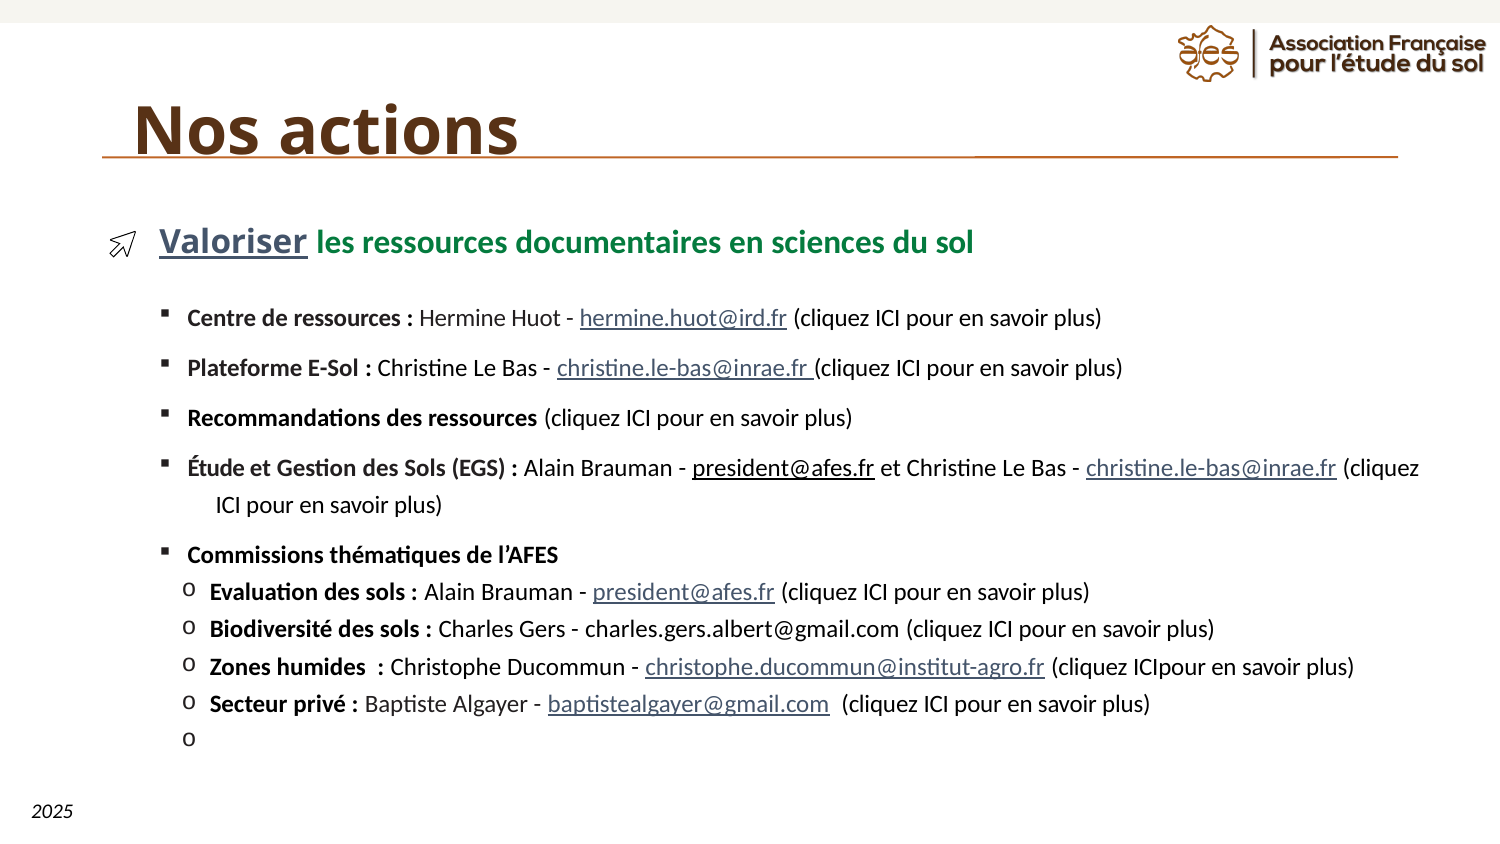

Catégorie 1
# Nos actions
Valoriser les ressources documentaires en sciences du sol
Centre de ressources : Hermine Huot - hermine.huot@ird.fr (cliquez ICI pour en savoir plus)
Plateforme E-Sol : Christine Le Bas - christine.le-bas@inrae.fr (cliquez ICI pour en savoir plus)
Recommandations des ressources (cliquez ICI pour en savoir plus)
Étude et Gestion des Sols (EGS) : Alain Brauman - president@afes.fr et Christine Le Bas - christine.le-bas@inrae.fr (cliquez ICI pour en savoir plus)
Commissions thématiques de l’AFES
Evaluation des sols : Alain Brauman - president@afes.fr (cliquez ICI pour en savoir plus)
Biodiversité des sols : Charles Gers - charles.gers.albert@gmail.com (cliquez ICI pour en savoir plus)
Zones humides : Christophe Ducommun - christophe.ducommun@institut-agro.fr (cliquez ICIpour en savoir plus)
Secteur privé : Baptiste Algayer - baptistealgayer@gmail.com (cliquez ICI pour en savoir plus)
2025